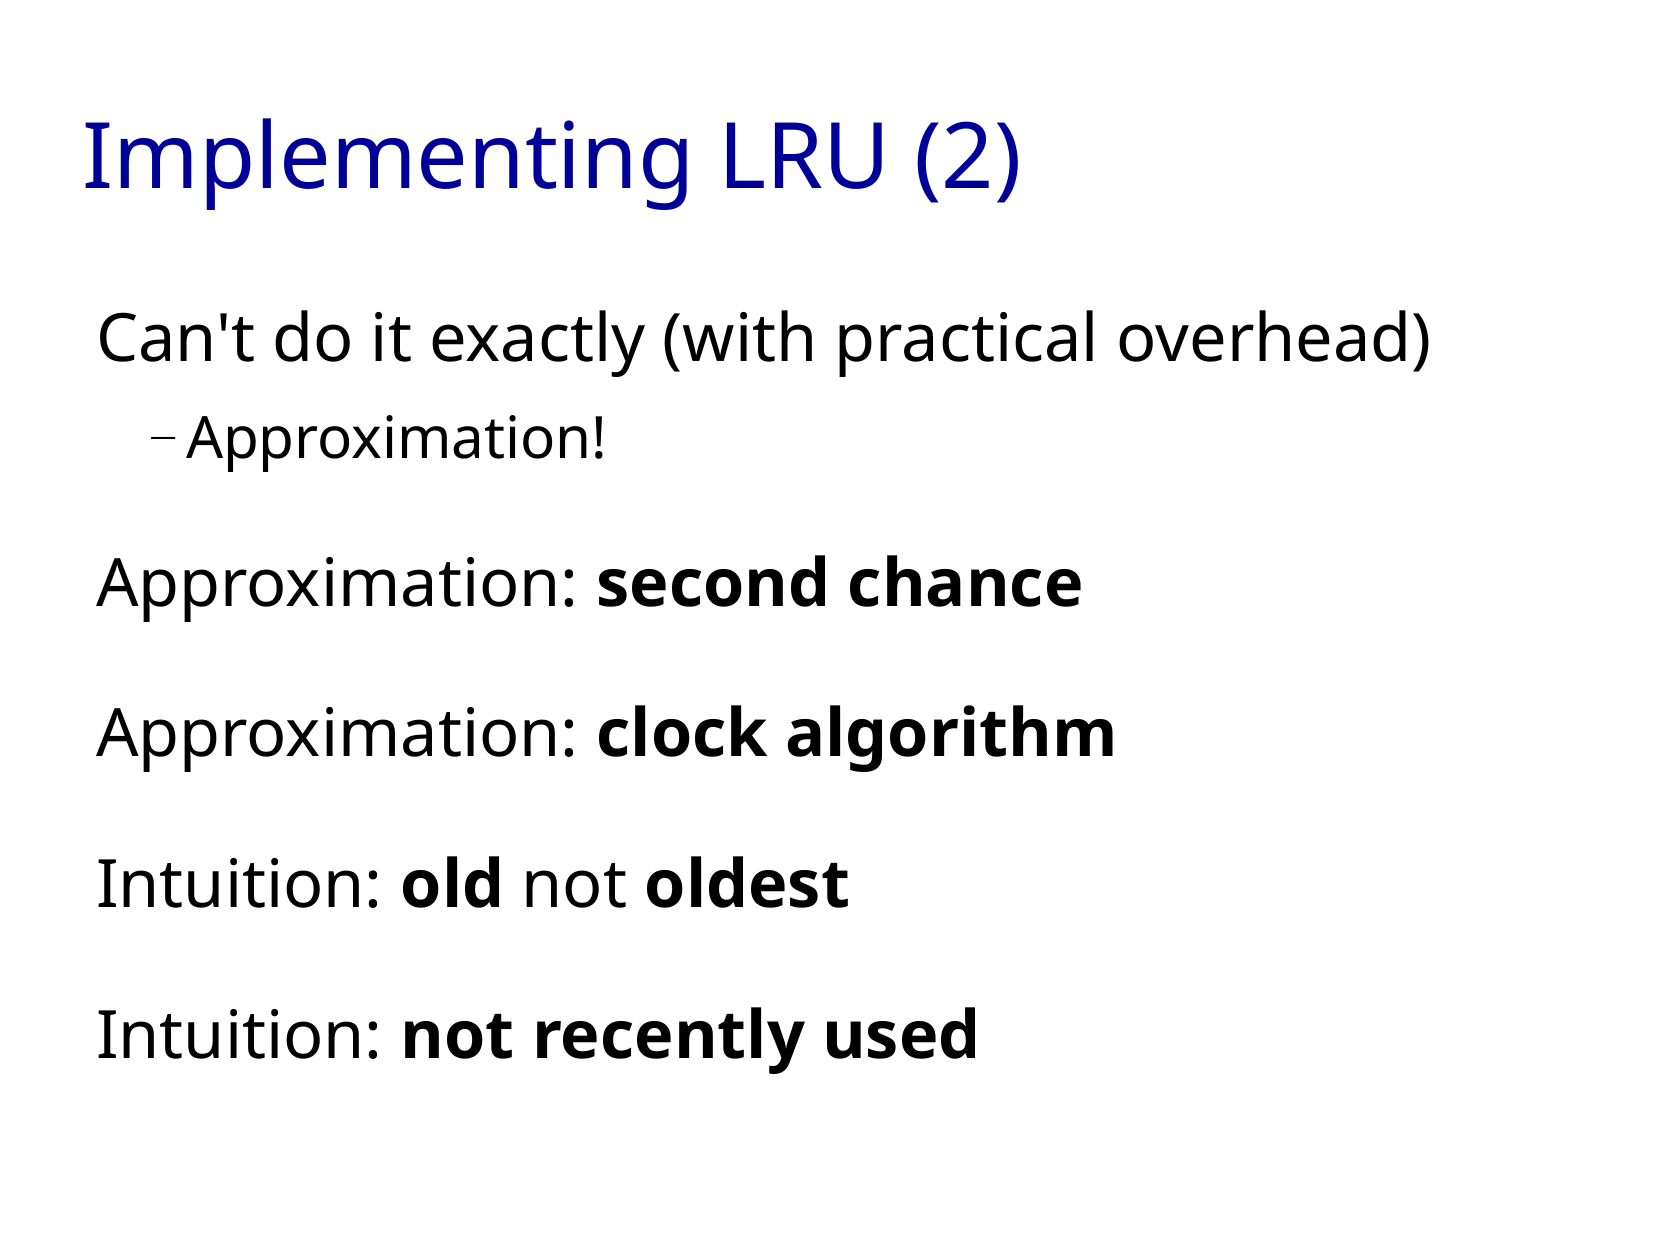

# Implementing LRU (2)
Can't do it exactly (with practical overhead)
Approximation!
Approximation: second chance
Approximation: clock algorithm
Intuition: old not oldest
Intuition: not recently used